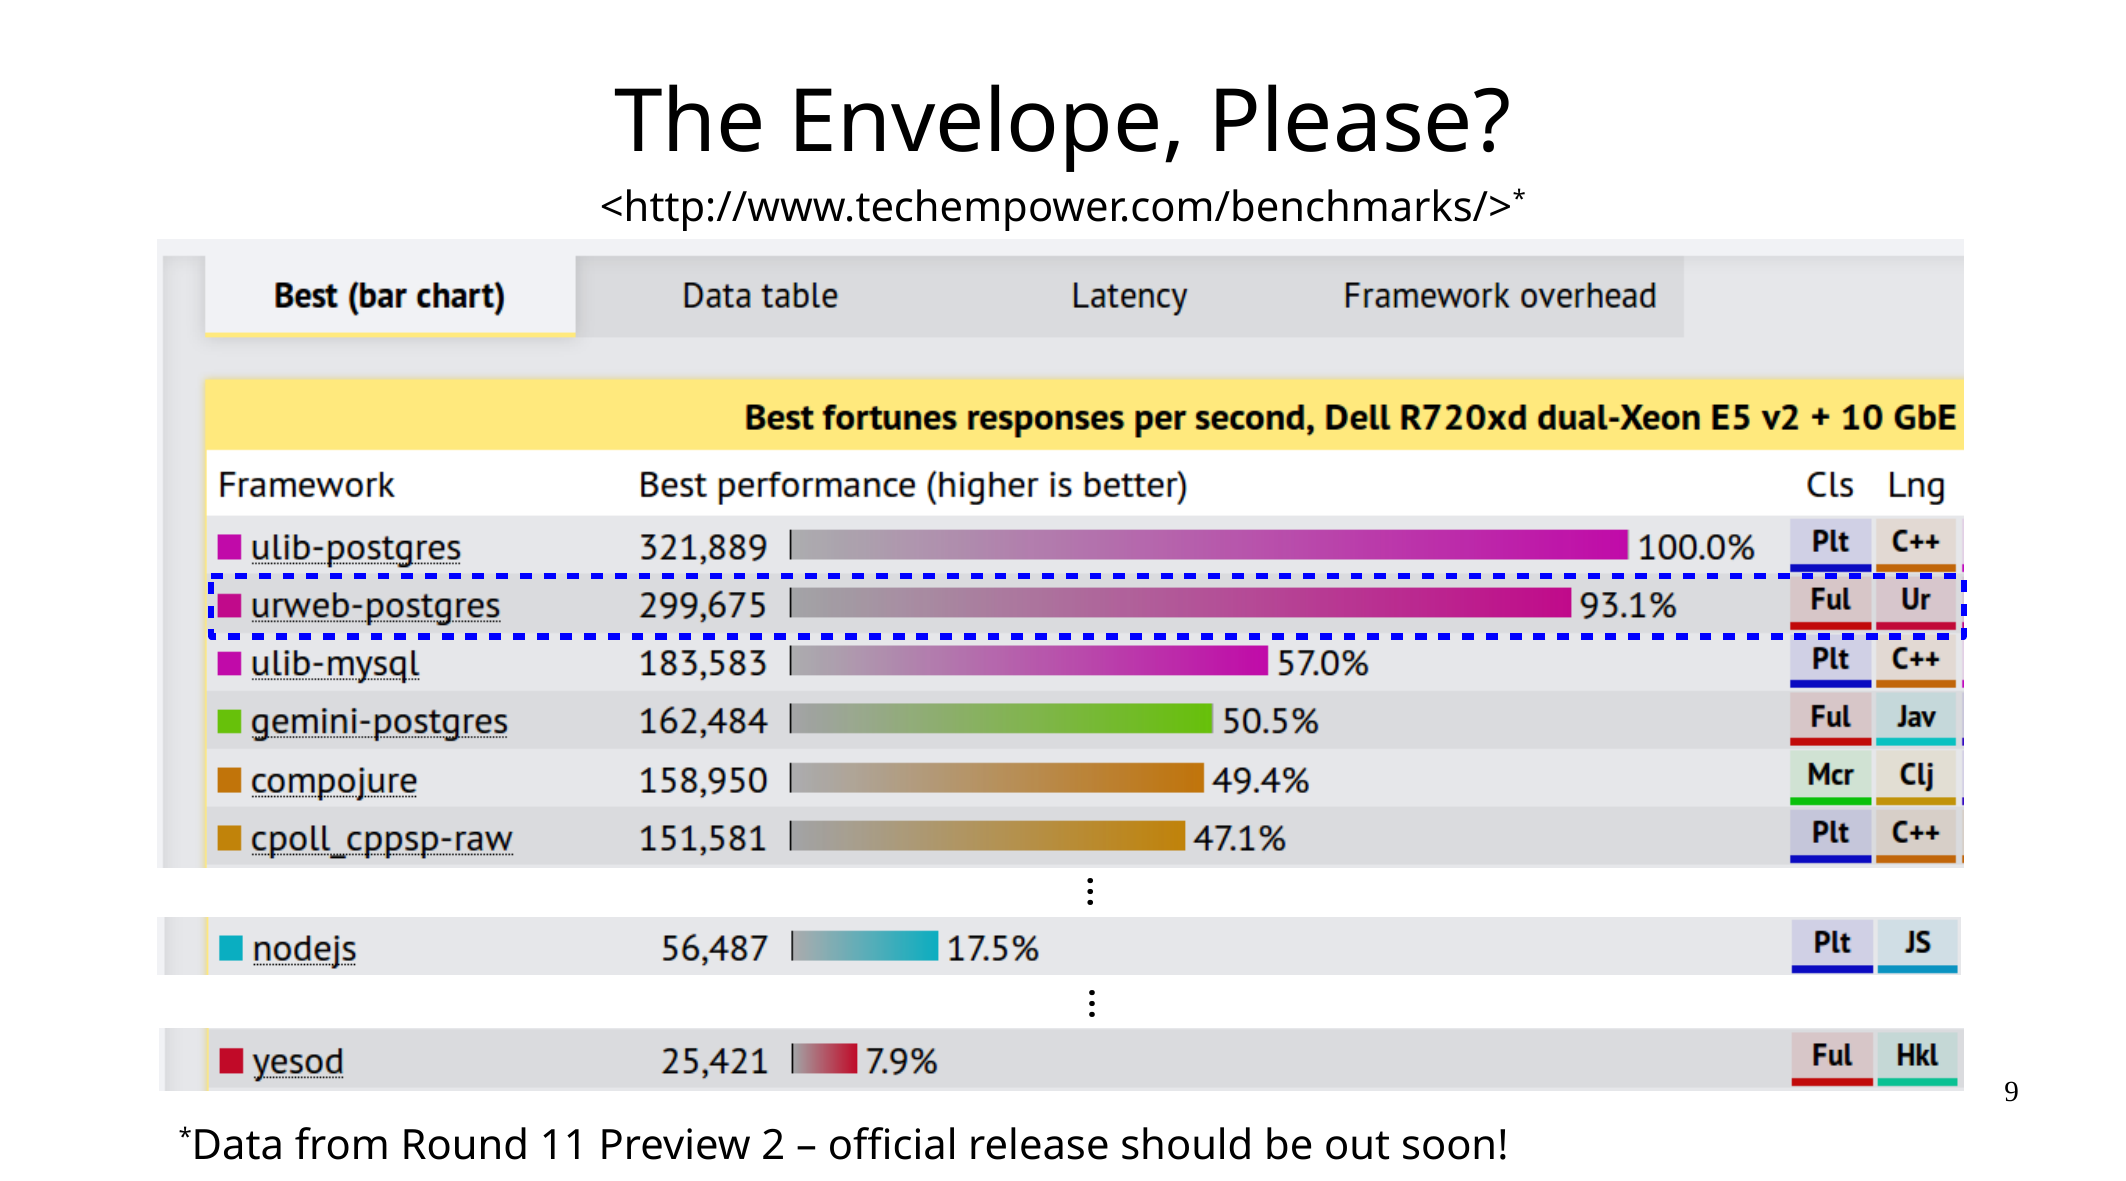

# The Envelope, Please? <http://www.techempower.com/benchmarks/>*
…
…
9
*Data from Round 11 Preview 2 – official release should be out soon!